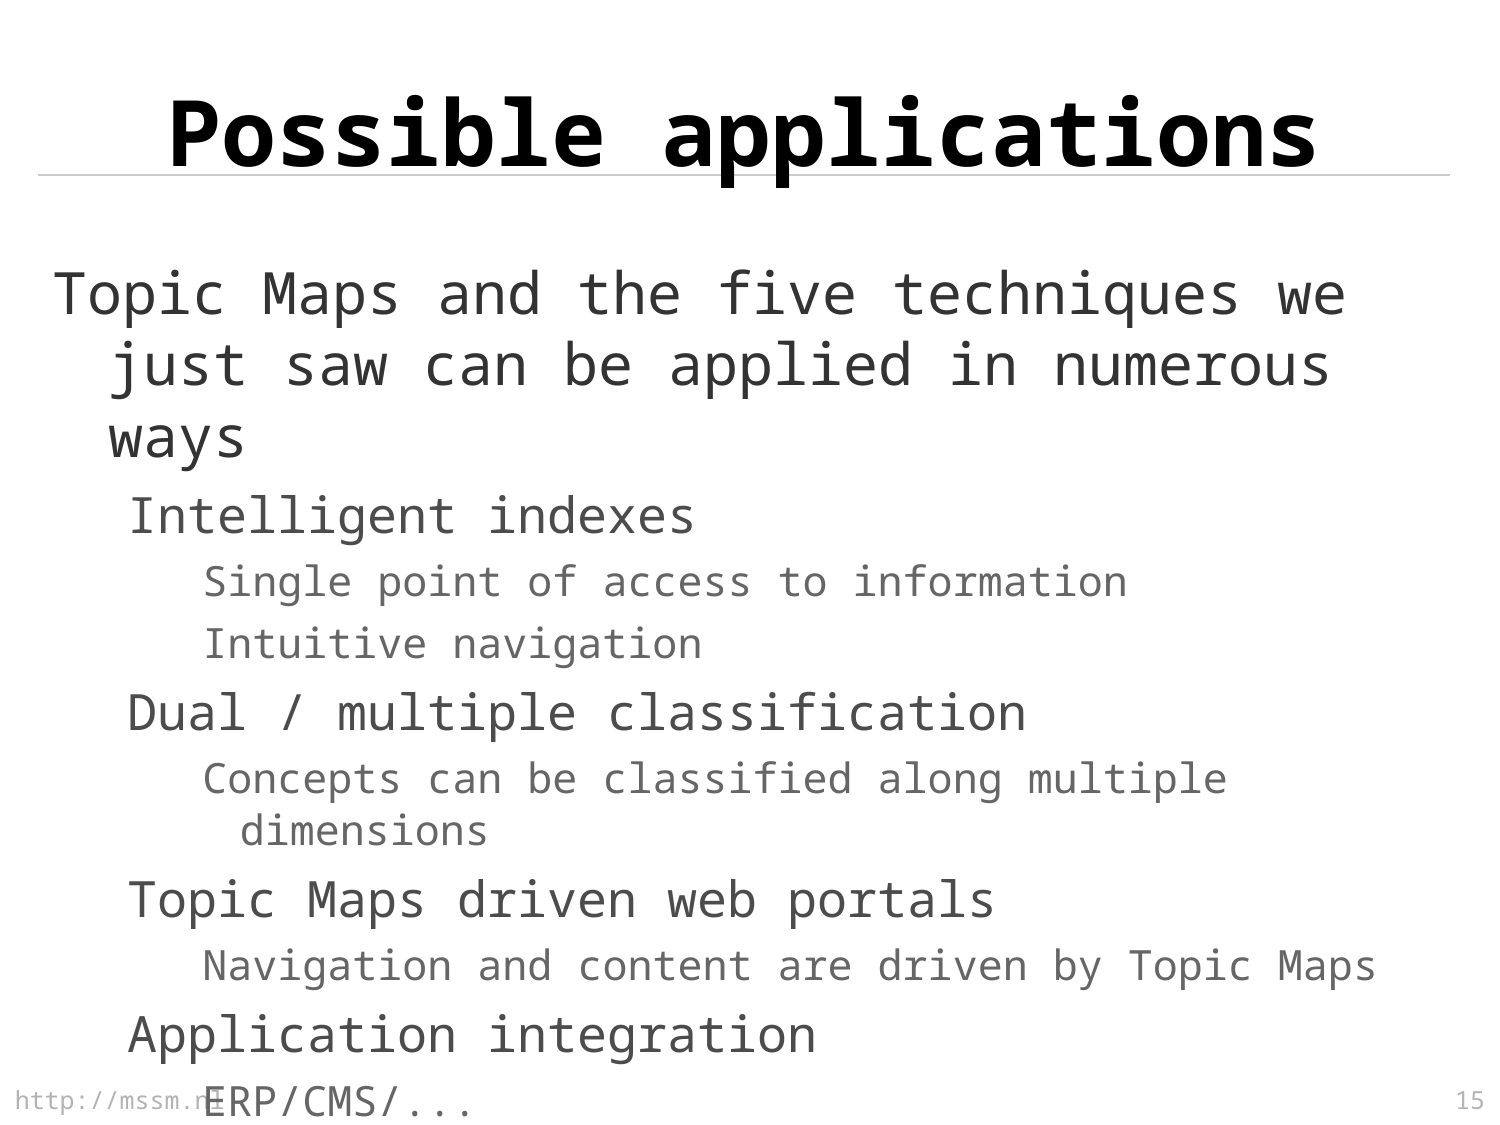

# Possible applications
Topic Maps and the five techniques we just saw can be applied in numerous ways
Intelligent indexes
Single point of access to information
Intuitive navigation
Dual / multiple classification
Concepts can be classified along multiple dimensions
Topic Maps driven web portals
Navigation and content are driven by Topic Maps
Application integration
ERP/CMS/...
E-Learning systems
Brainbank
http://mssm.nl
15